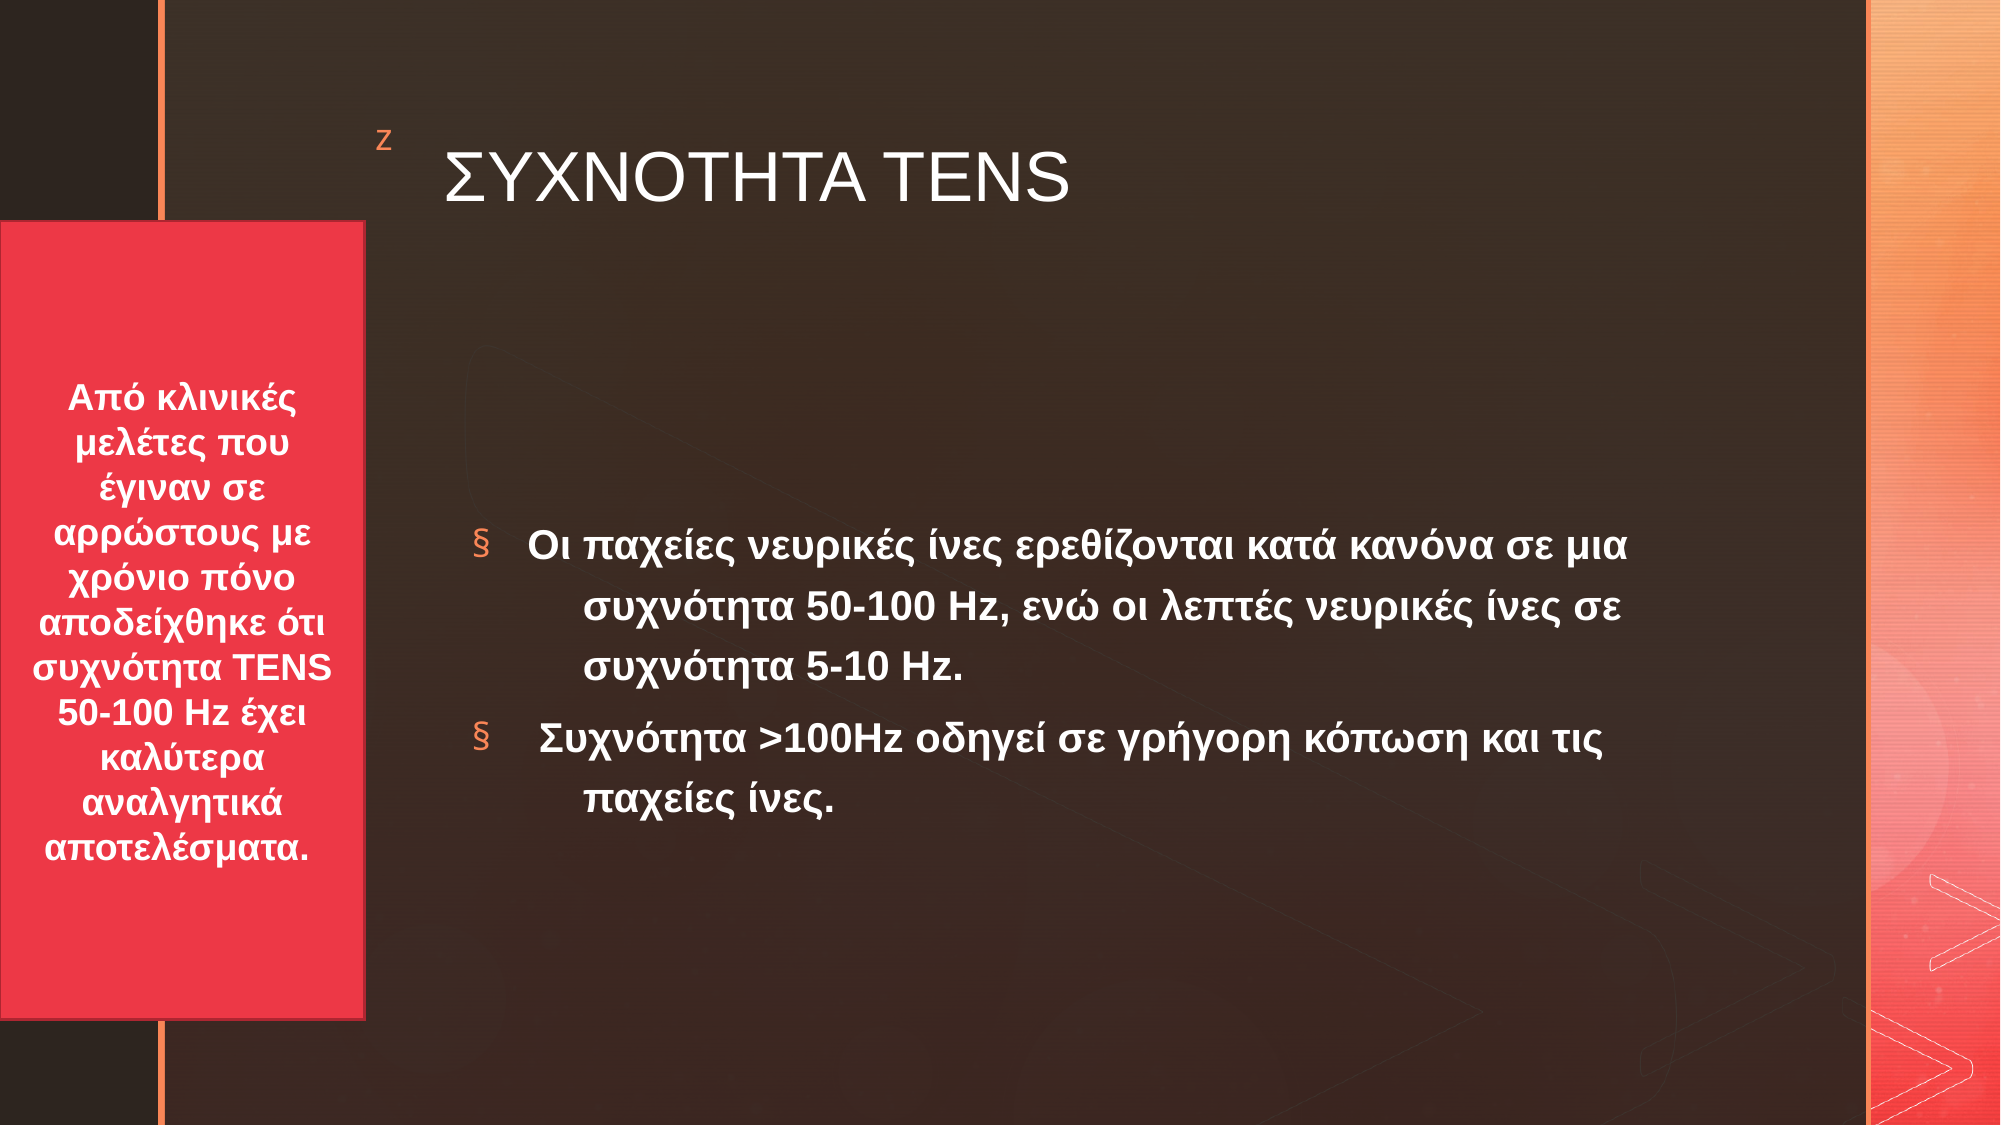

# ΣΥΧΝΟΤΗΤΑ TENS
Από κλινικές μελέτες που έγιναν σε αρρώστους με χρόνιο πόνο αποδείχθηκε ότι συχνότητα TENS 50-100 Hz έχει καλύτερα αναλγητικά αποτελέσματα.
Οι παχείες νευρικές ίνες ερεθίζονται κατά κανόνα σε μια συχνότητα 50-100 Hz, ενώ οι λεπτές νευρικές ίνες σε συχνότητα 5-10 Hz.
 Συχνότητα >100Hz οδηγεί σε γρήγορη κόπωση και τις παχείες ίνες.